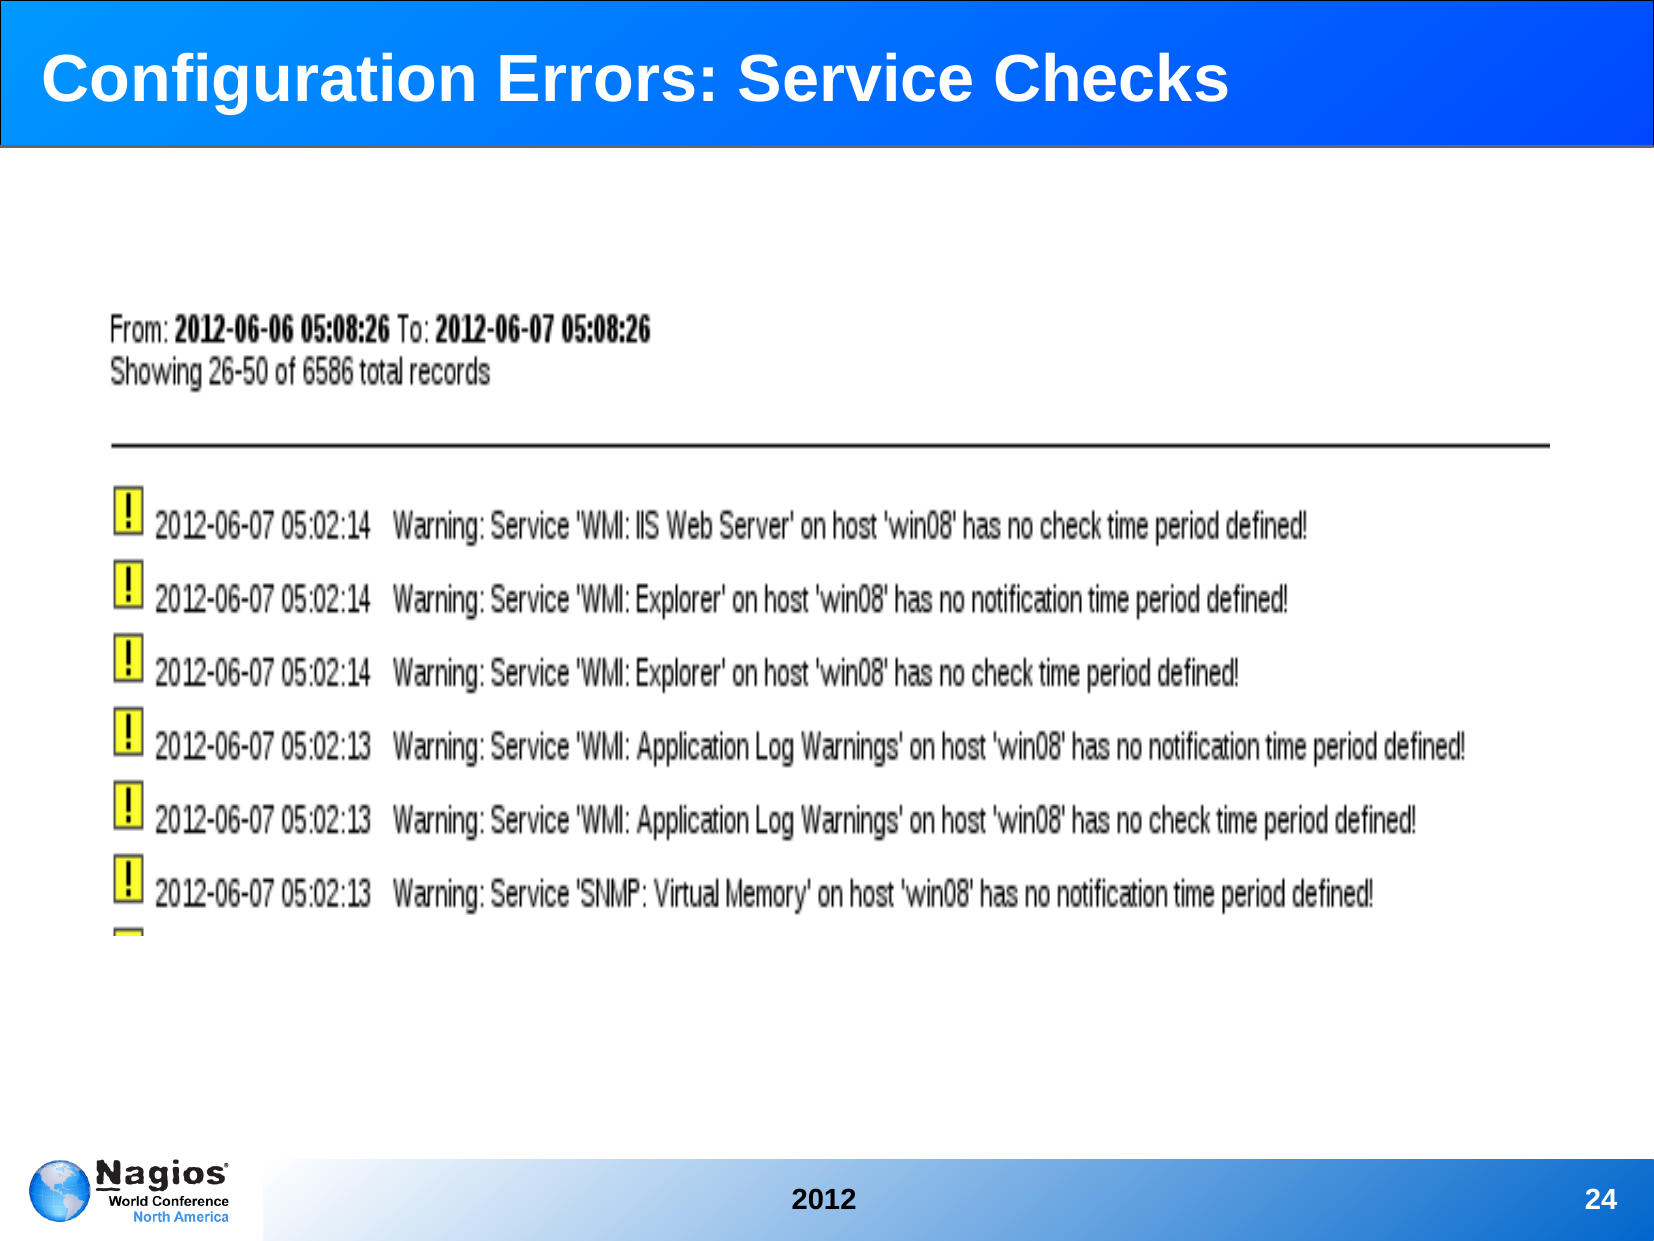

# Configuration Errors: Service Checks
2011
24